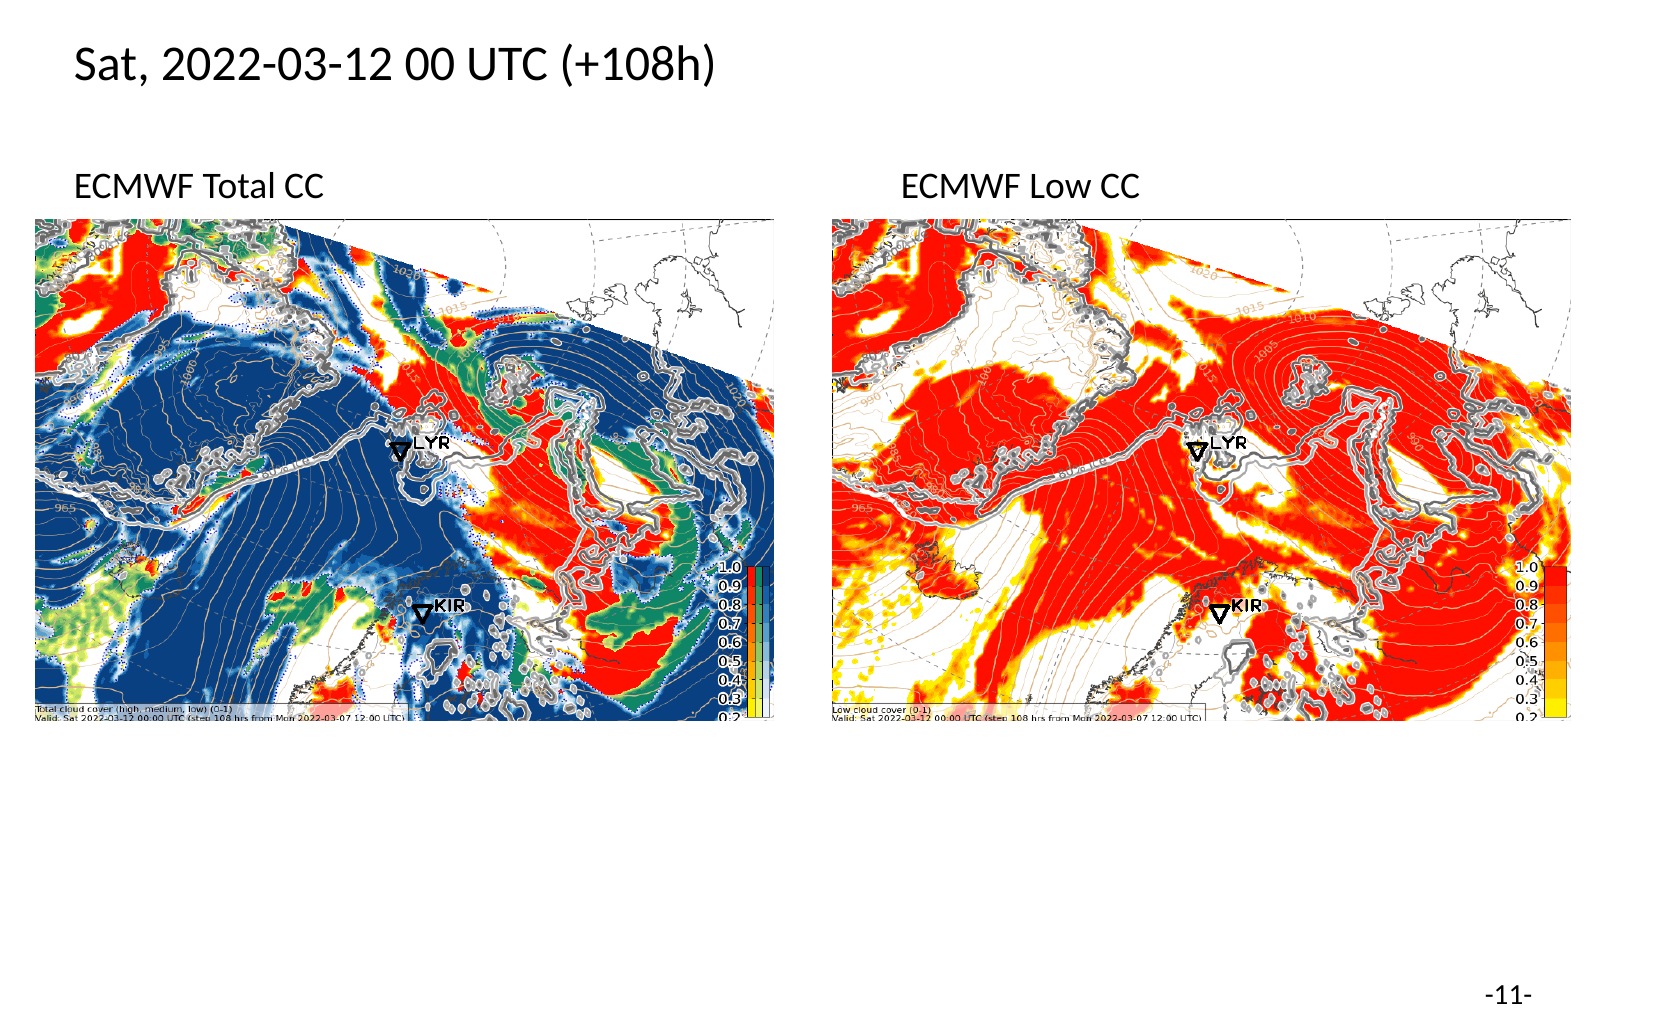

Sat, 2022-03-12 00 UTC (+108h)
ECMWF Total CC
ECMWF Low CC